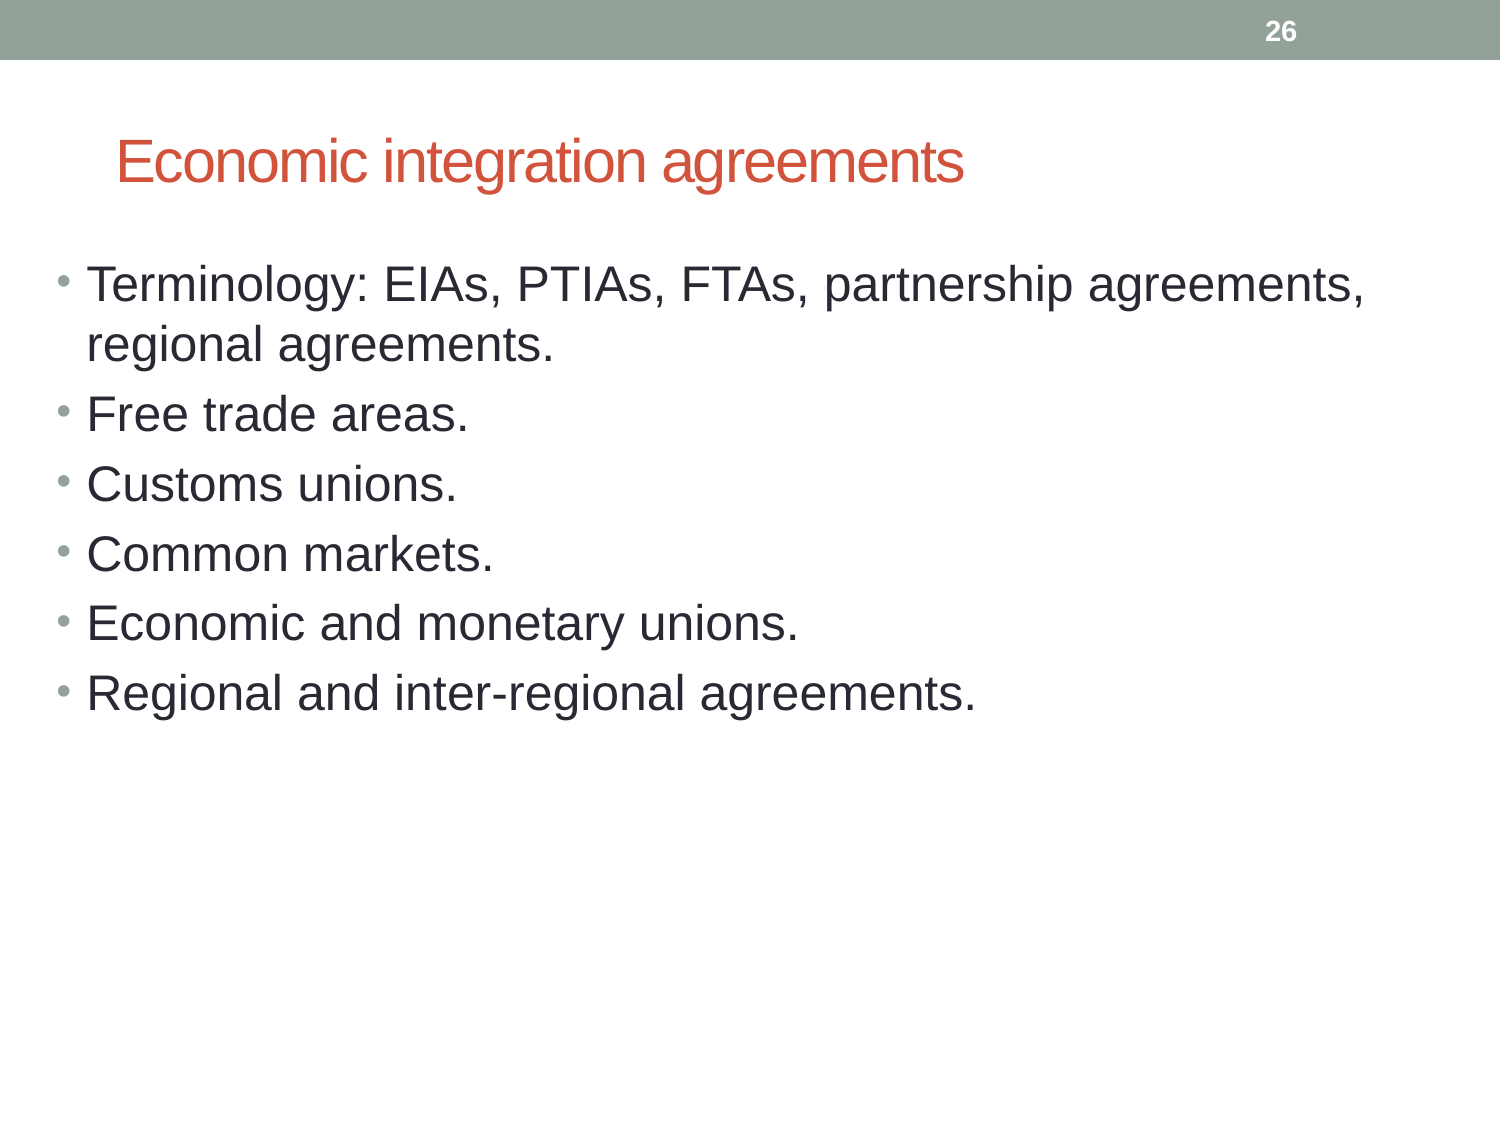

# Economic integration agreements
Terminology: EIAs, PTIAs, FTAs, partnership agreements, regional agreements.
Free trade areas.
Customs unions.
Common markets.
Economic and monetary unions.
Regional and inter-regional agreements.